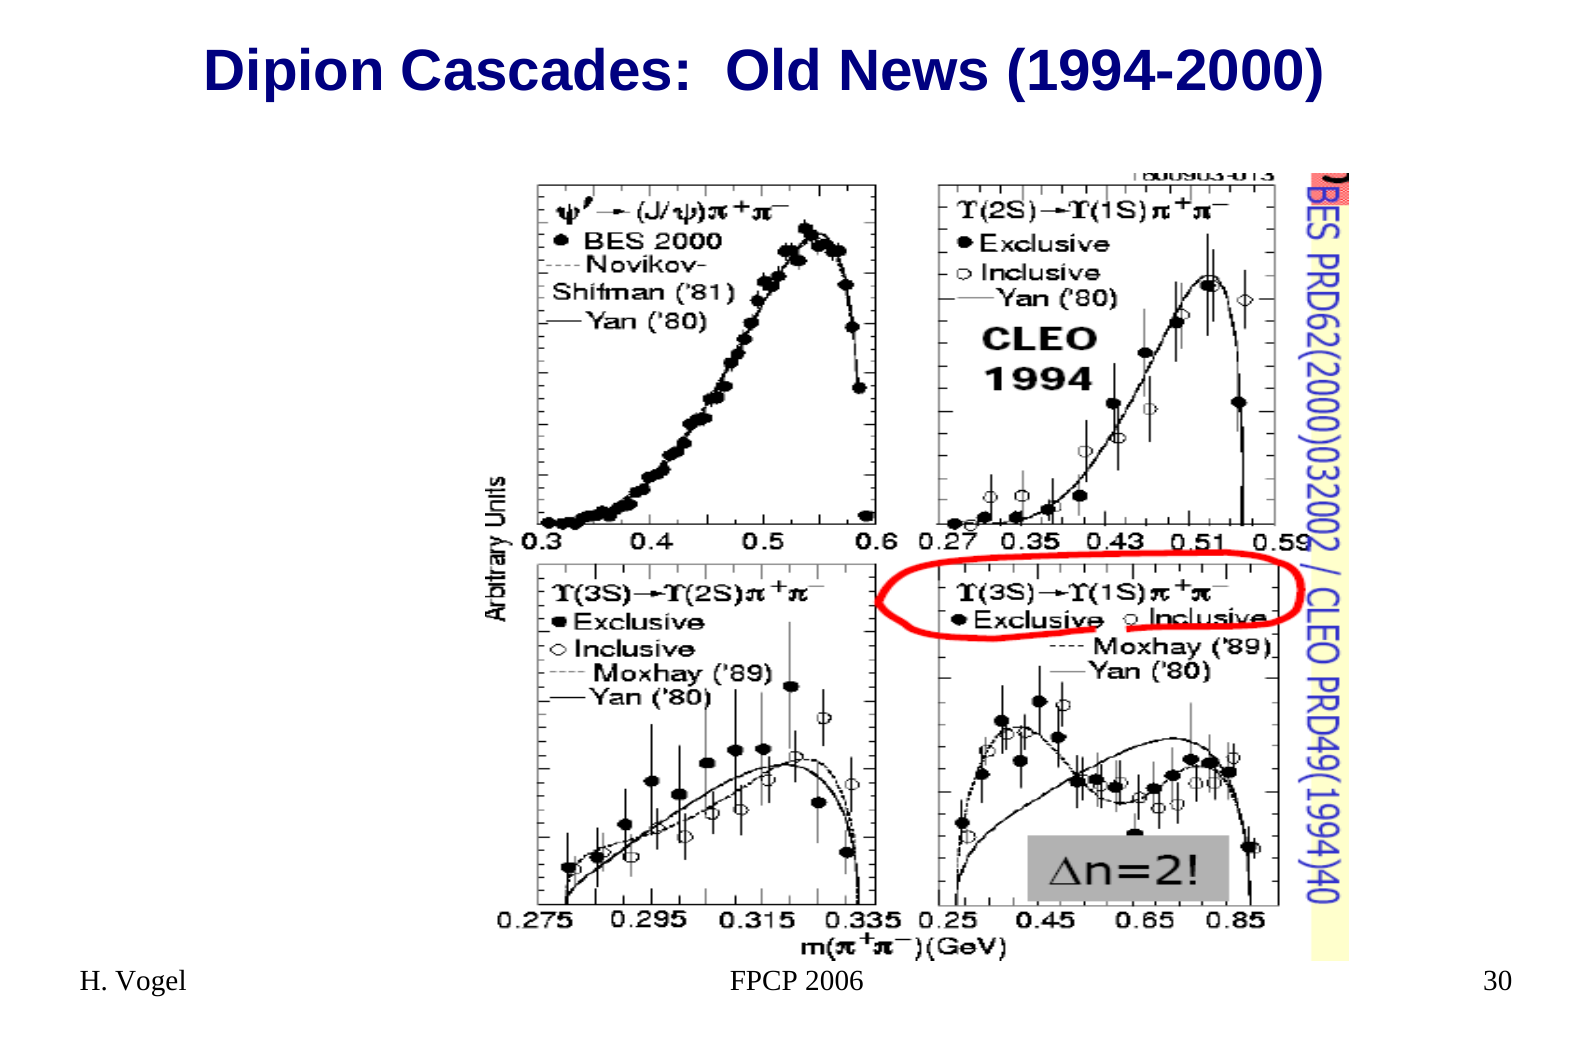

Dipion Cascades: Old News (1994-2000)
H. Vogel
FPCP 2006
30